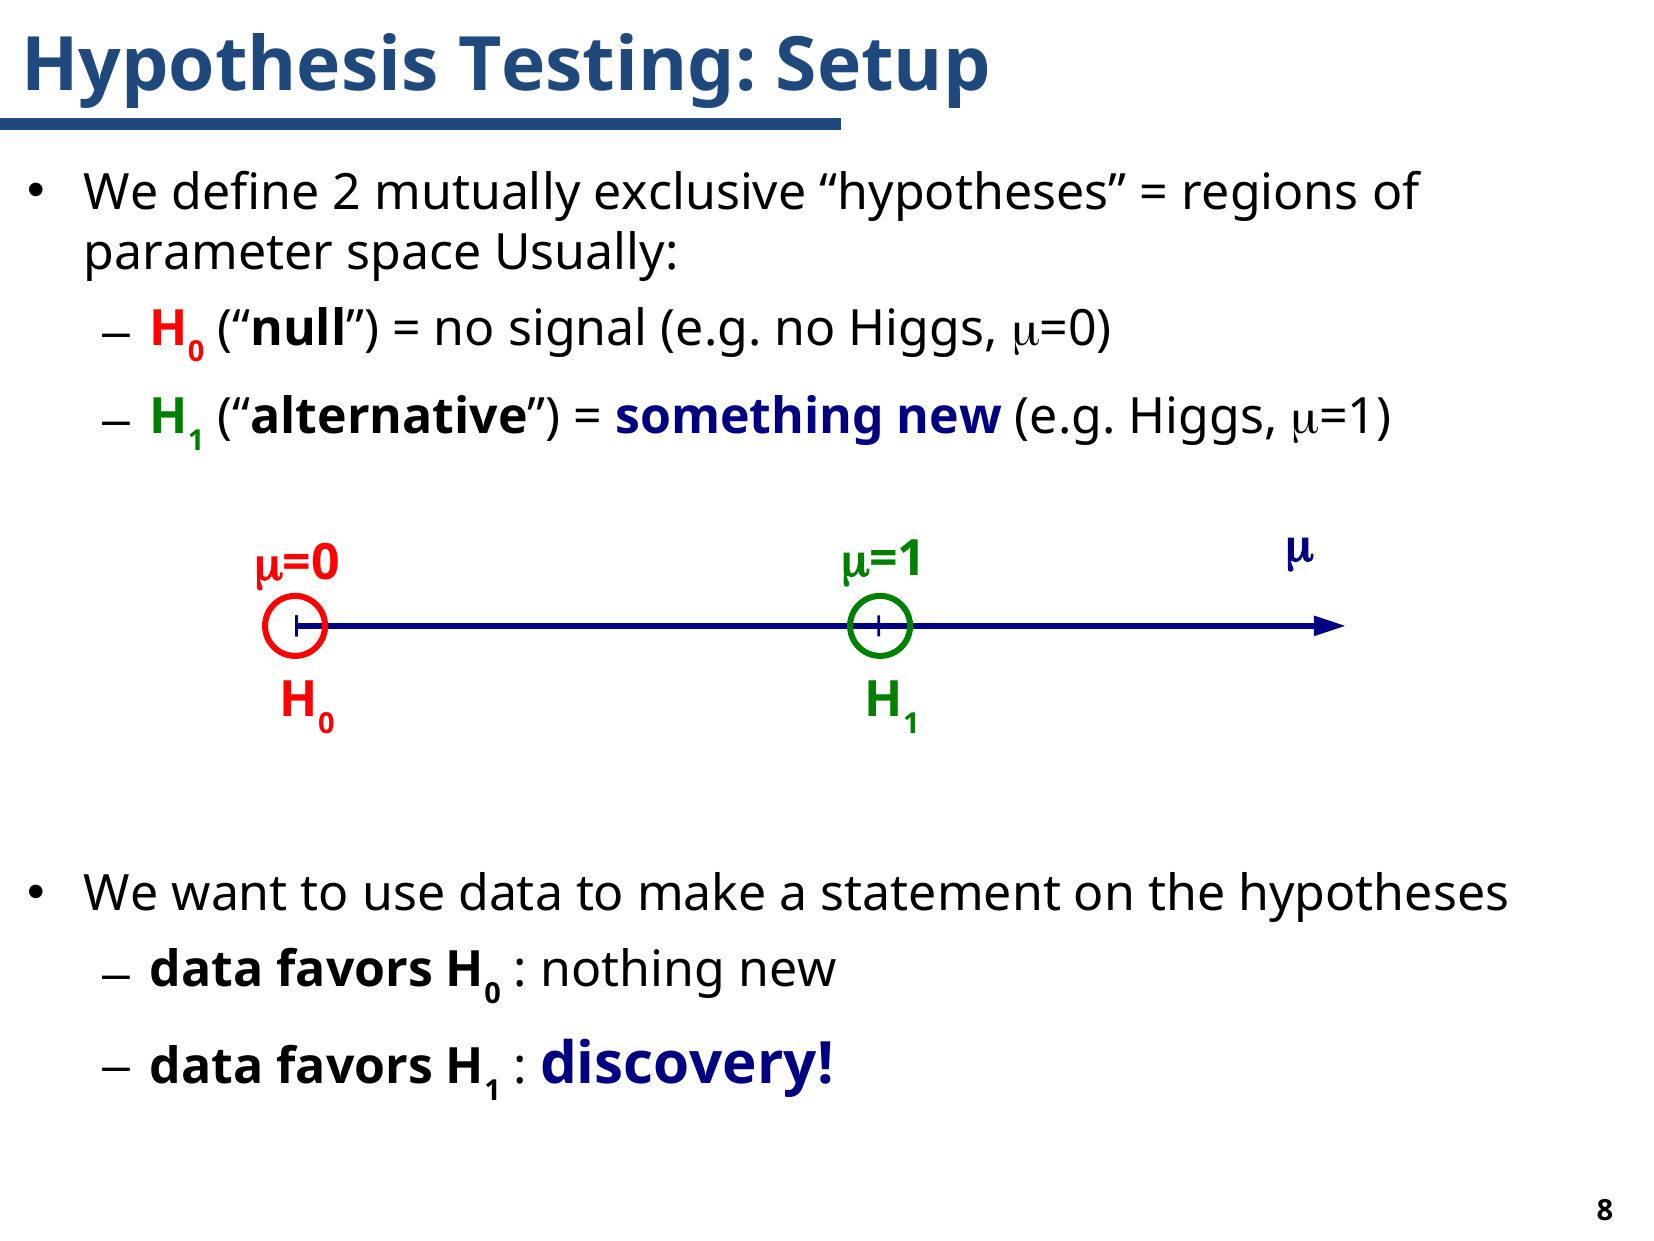

# Hypothesis Testing: Setup
We define 2 mutually exclusive “hypotheses” = regions of parameter space Usually:
H0 (“null”) = no signal (e.g. no Higgs, m=0)
H1 (“alternative”) = something new (e.g. Higgs, m=1)
We want to use data to make a statement on the hypotheses
data favors H0 : nothing new
data favors H1 : discovery!
m=1
m=0
m
H0
H1
8